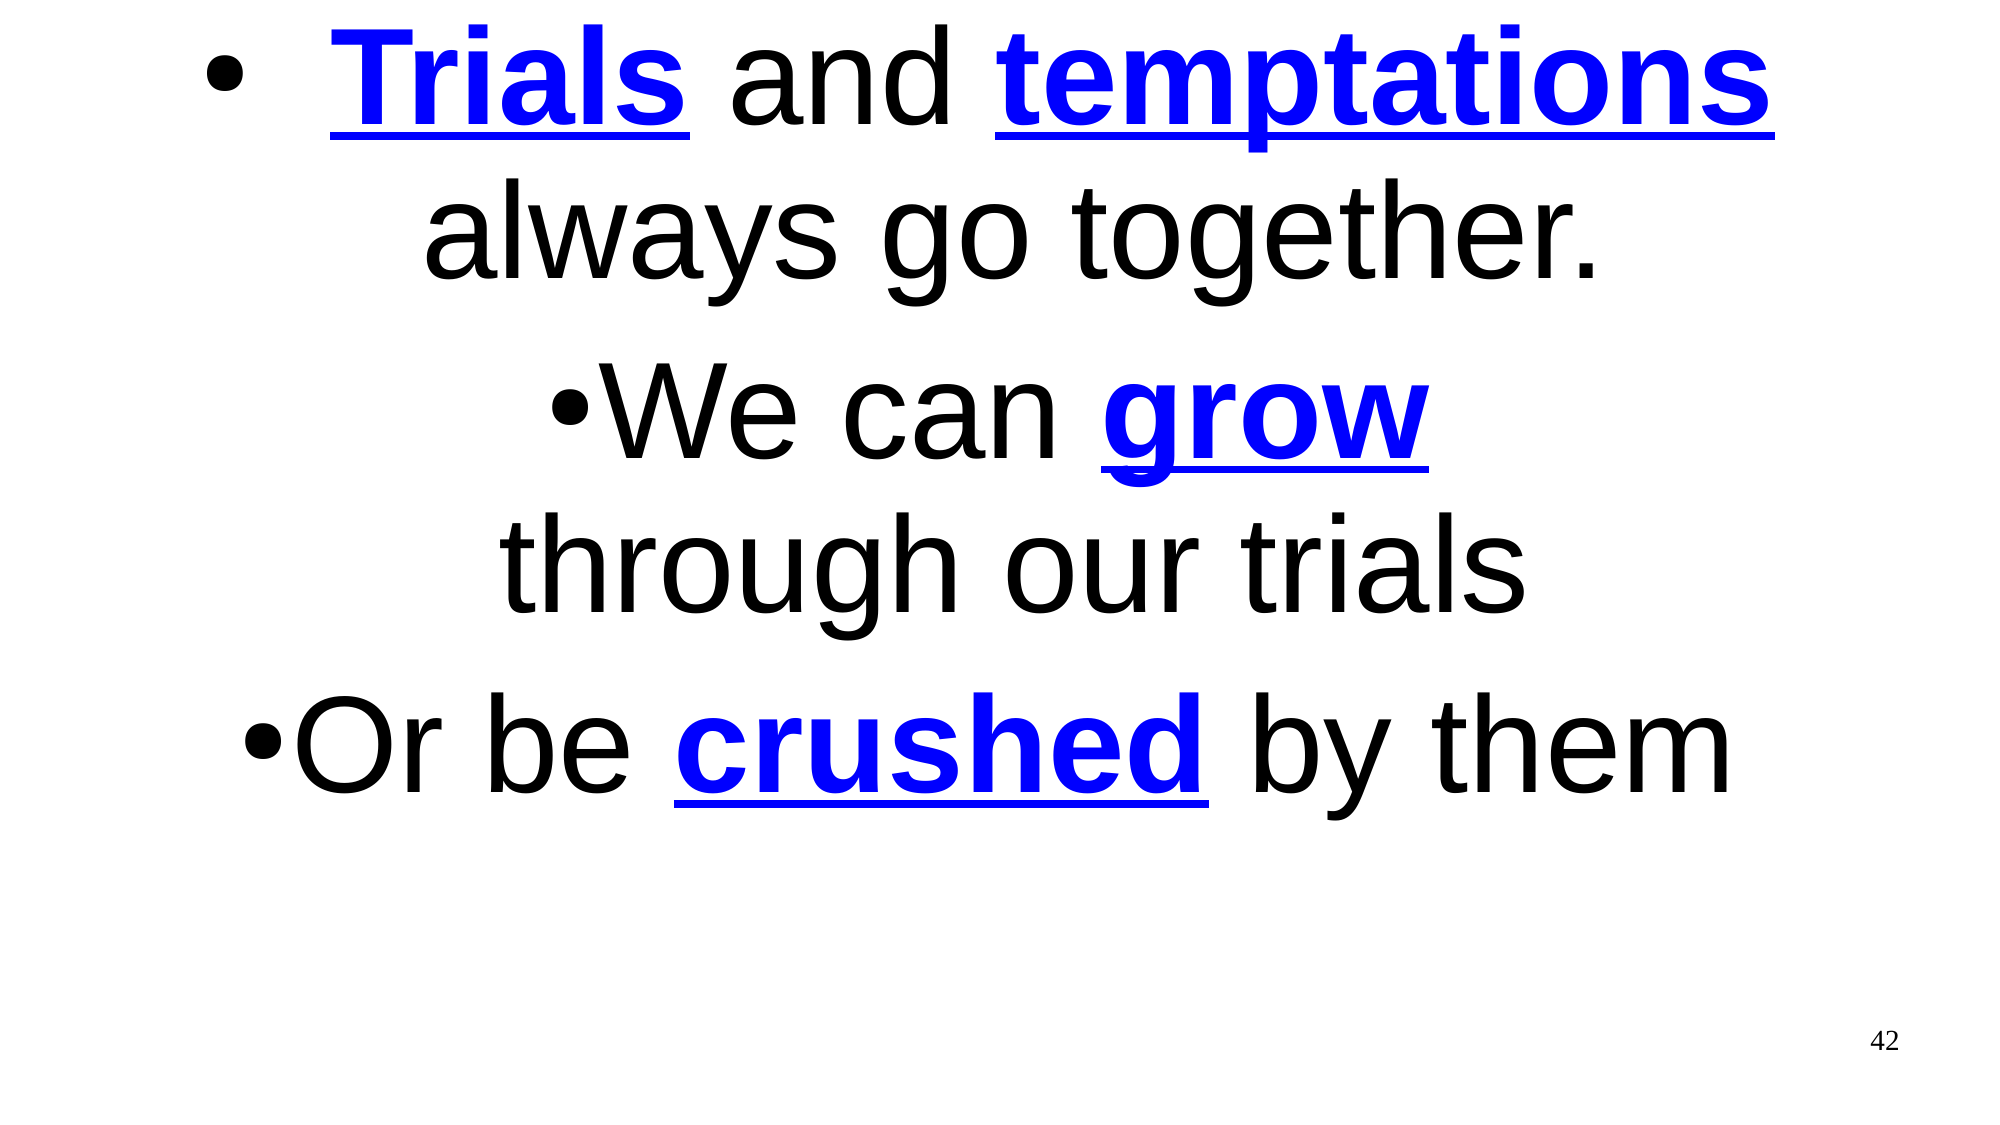

# Trials and temptations always go together.
We can grow
through our trials
Or be crushed by them
42